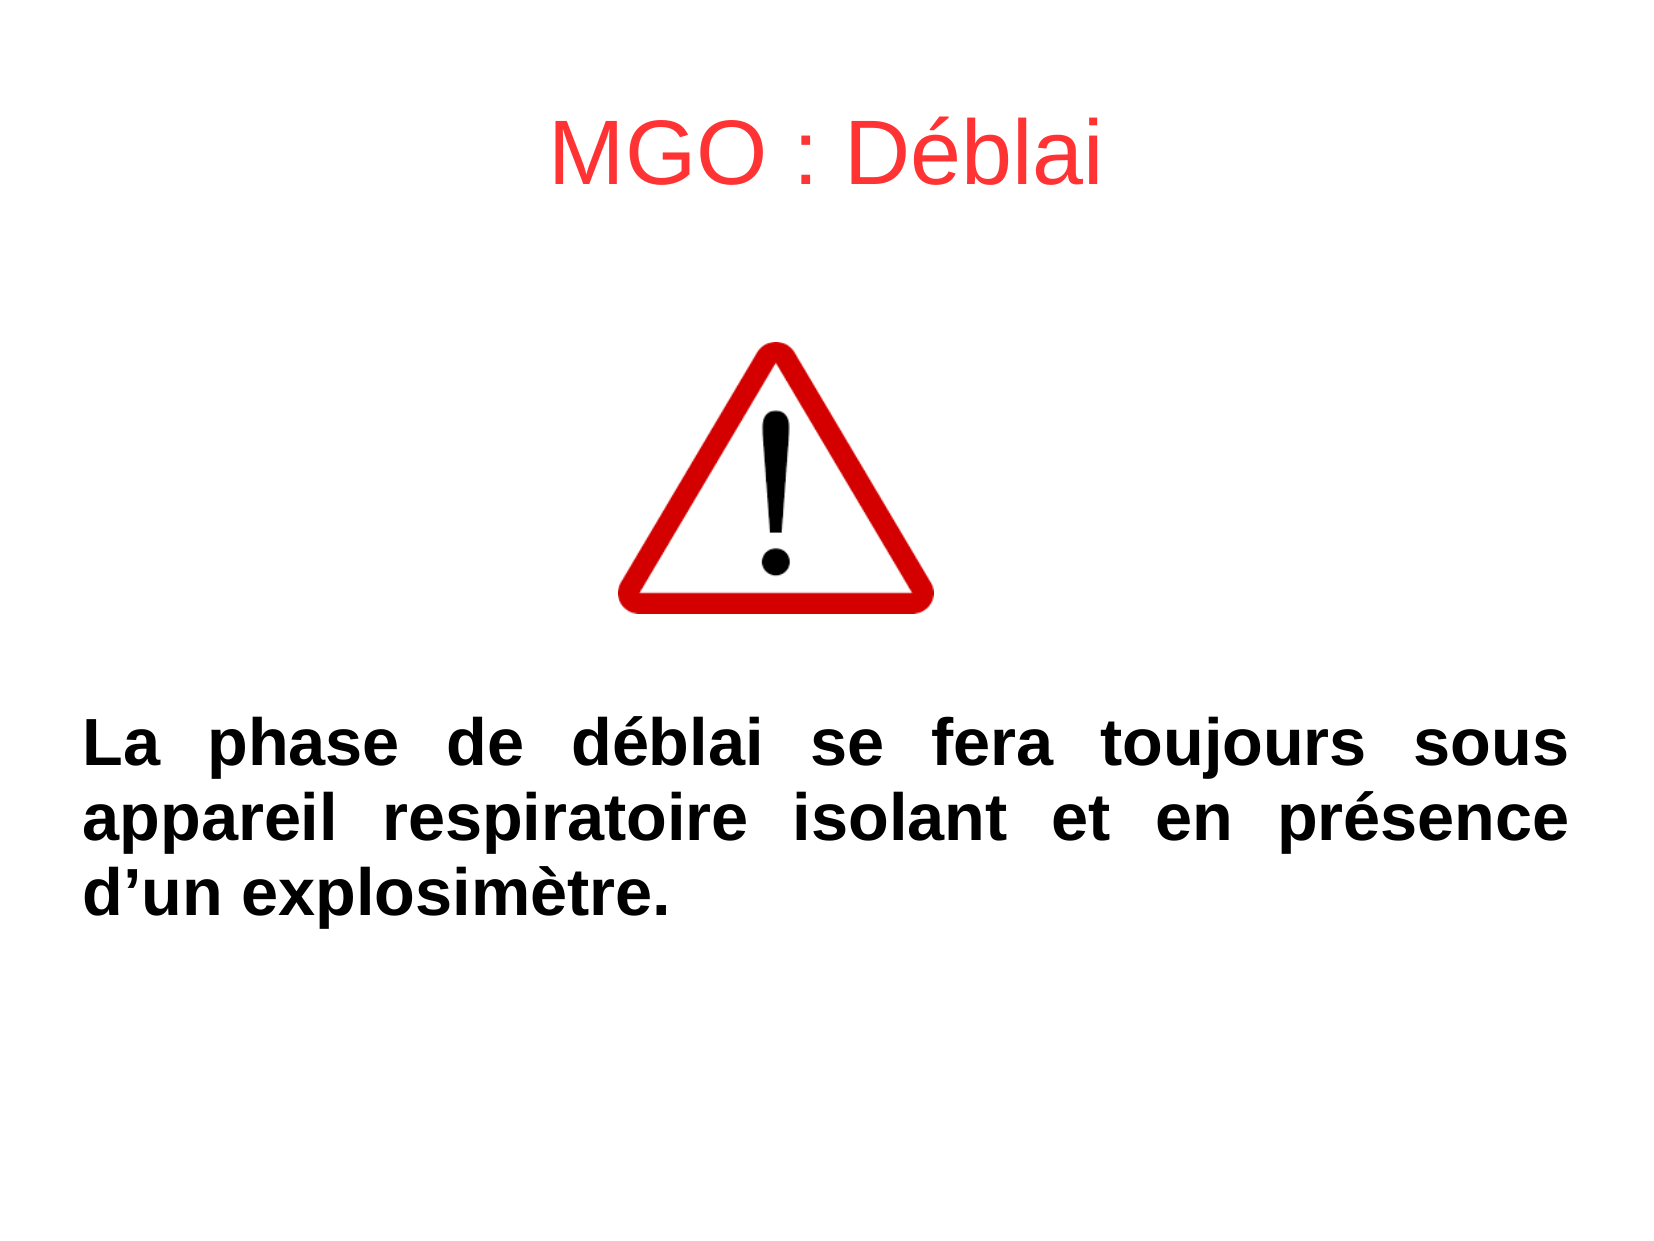

# MGO : Déblai
La phase de déblai se fera toujours sous appareil respiratoire isolant et en présence d’un explosimètre.